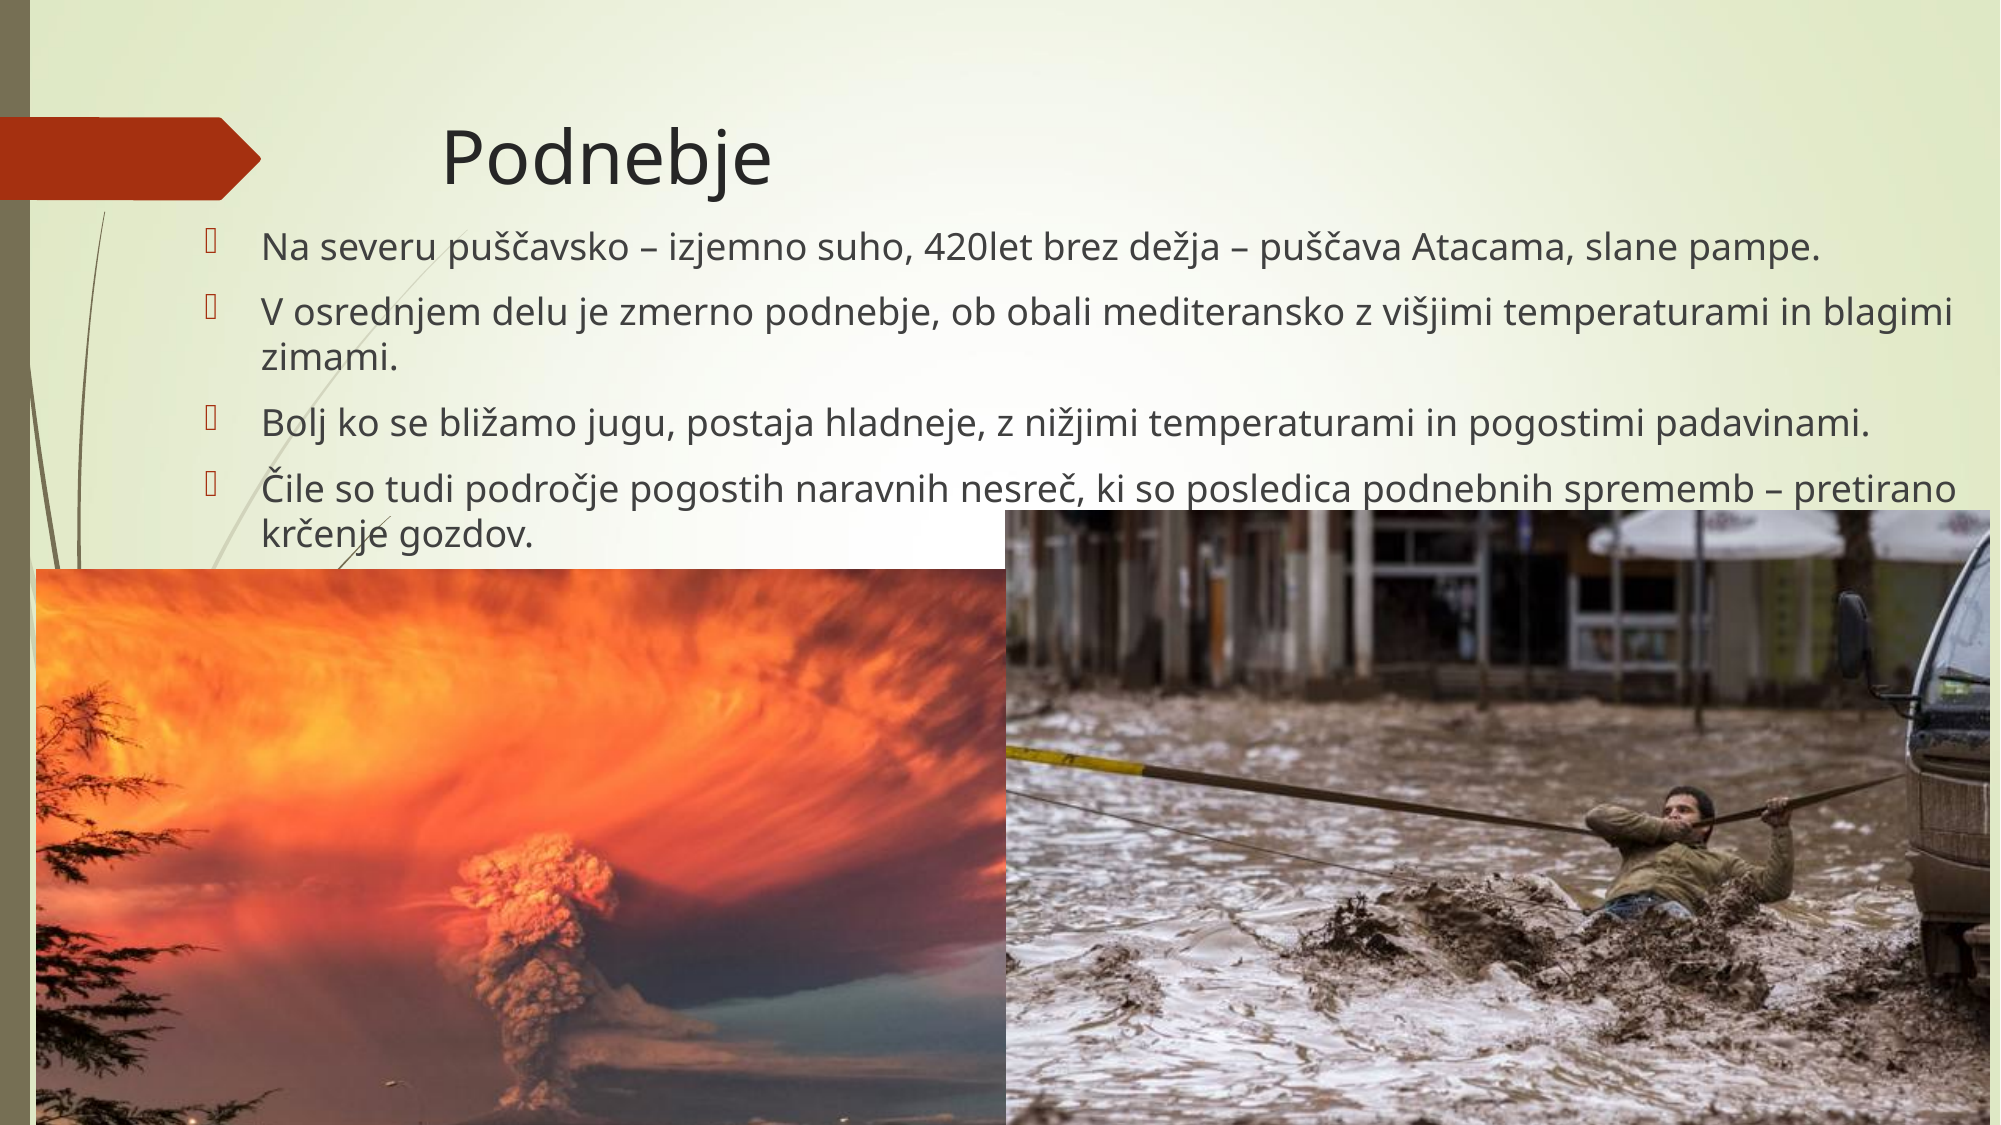

# Podnebje
Na severu puščavsko – izjemno suho, 420let brez dežja – puščava Atacama, slane pampe.
V osrednjem delu je zmerno podnebje, ob obali mediteransko z višjimi temperaturami in blagimi zimami.
Bolj ko se bližamo jugu, postaja hladneje, z nižjimi temperaturami in pogostimi padavinami.
Čile so tudi področje pogostih naravnih nesreč, ki so posledica podnebnih sprememb – pretirano krčenje gozdov.